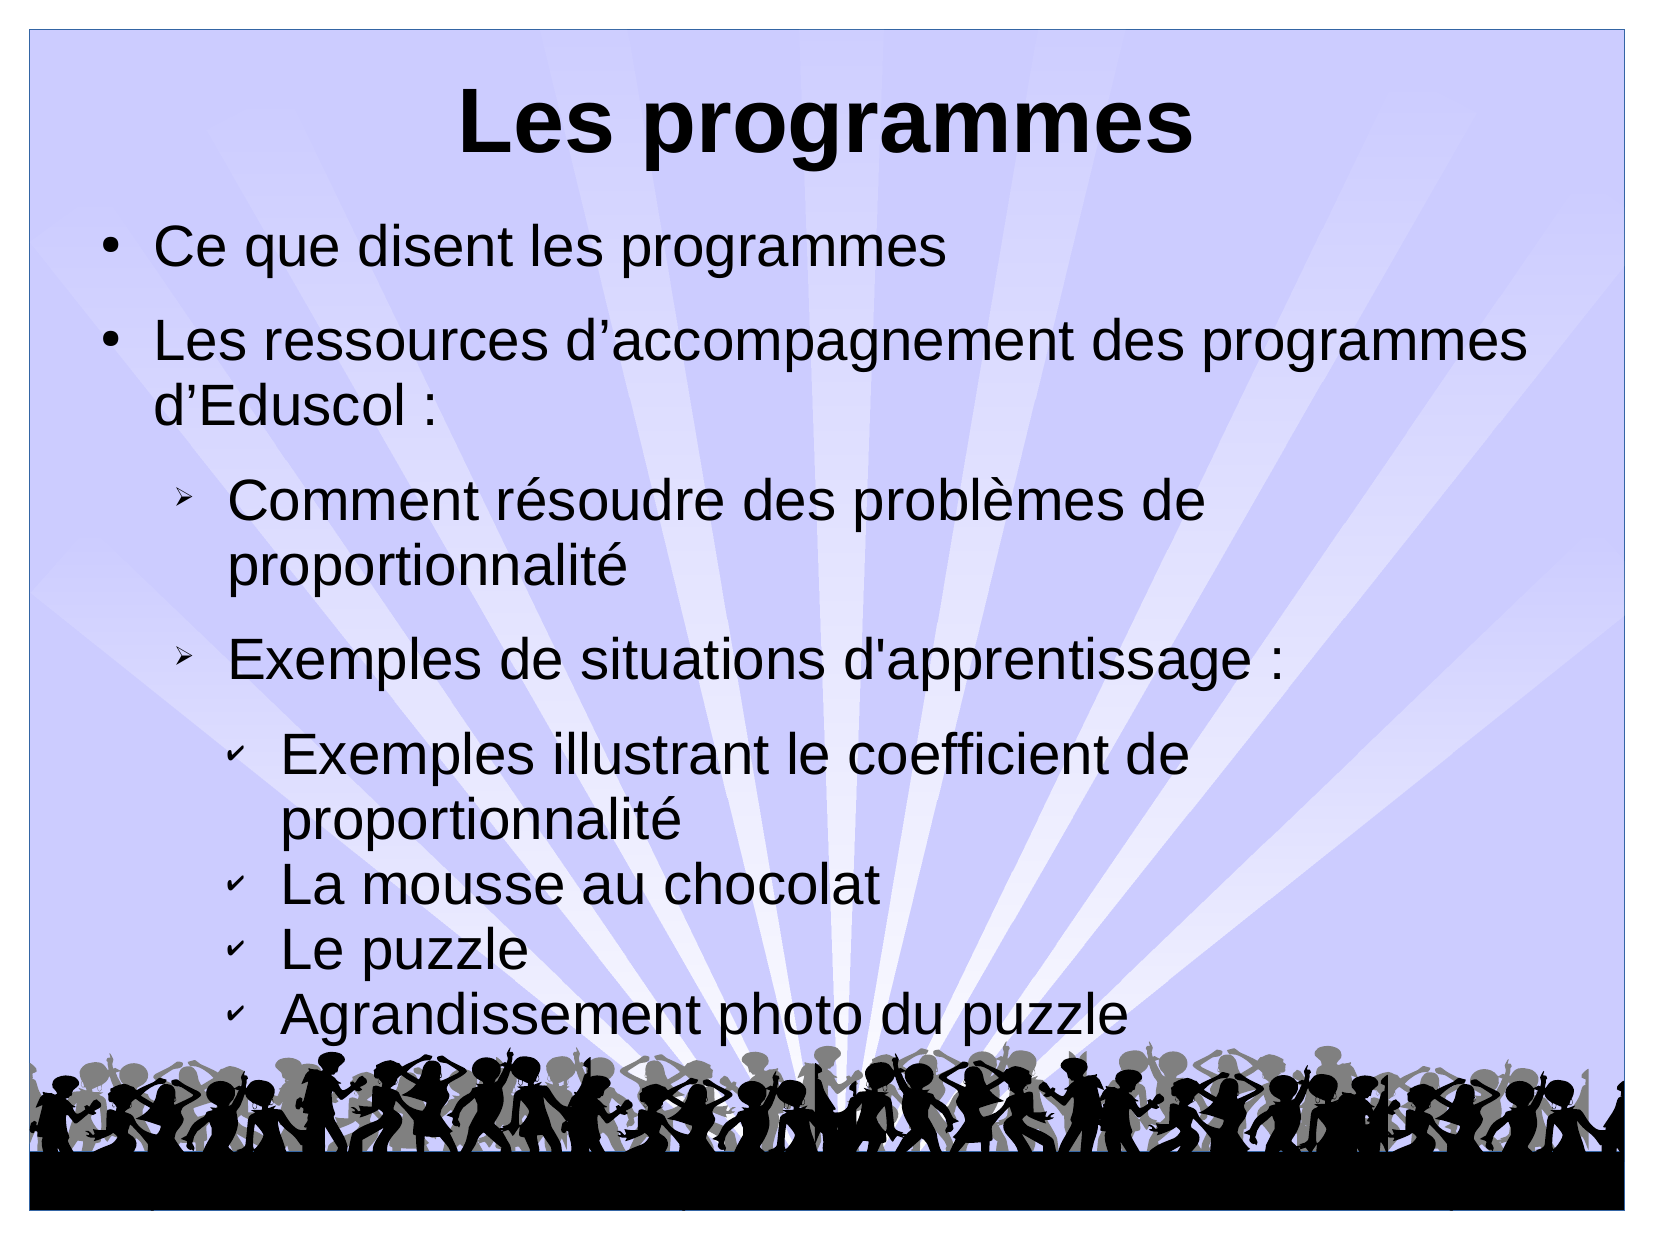

# Les programmes
Ce que disent les programmes
Les ressources d’accompagnement des programmes d’Eduscol :
Comment résoudre des problèmes de proportionnalité
Exemples de situations d'apprentissage :
Exemples illustrant le coefficient de proportionnalité
La mousse au chocolat
Le puzzle
Agrandissement photo du puzzle